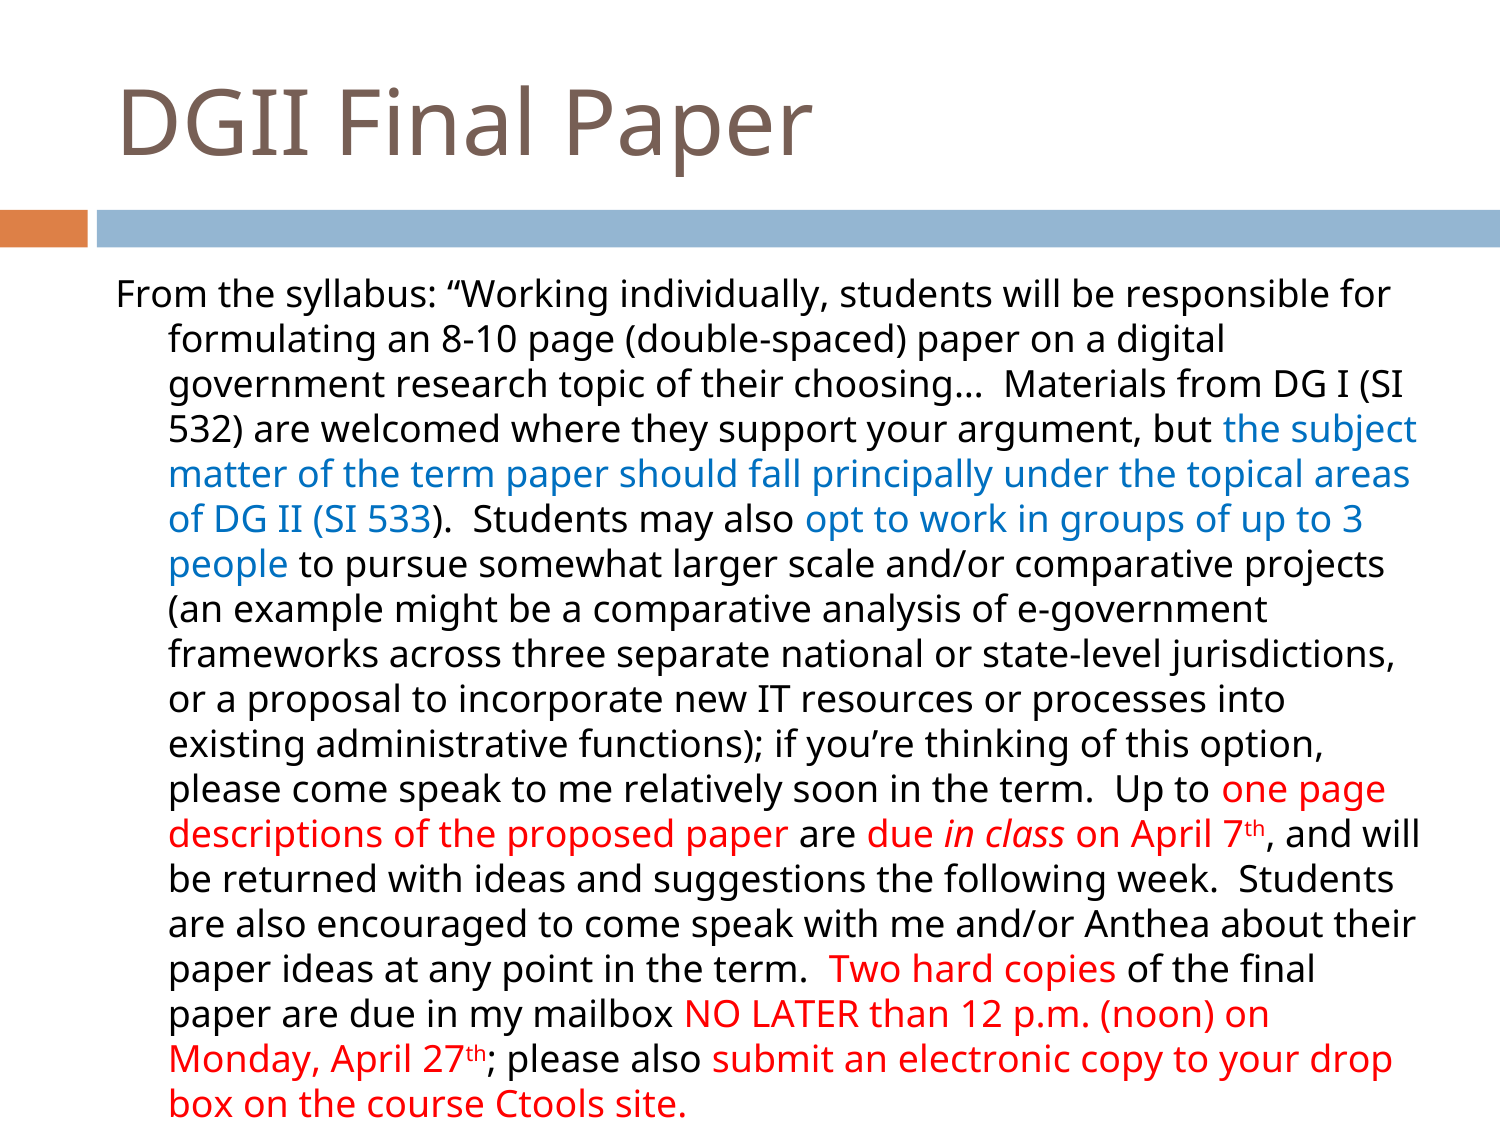

# DGII Final Paper
From the syllabus: “Working individually, students will be responsible for formulating an 8-10 page (double-spaced) paper on a digital government research topic of their choosing… Materials from DG I (SI 532) are welcomed where they support your argument, but the subject matter of the term paper should fall principally under the topical areas of DG II (SI 533). Students may also opt to work in groups of up to 3 people to pursue somewhat larger scale and/or comparative projects (an example might be a comparative analysis of e-government frameworks across three separate national or state-level jurisdictions, or a proposal to incorporate new IT resources or processes into existing administrative functions); if you’re thinking of this option, please come speak to me relatively soon in the term. Up to one page descriptions of the proposed paper are due in class on April 7th, and will be returned with ideas and suggestions the following week. Students are also encouraged to come speak with me and/or Anthea about their paper ideas at any point in the term. Two hard copies of the final paper are due in my mailbox NO LATER than 12 p.m. (noon) on Monday, April 27th; please also submit an electronic copy to your drop box on the course Ctools site.